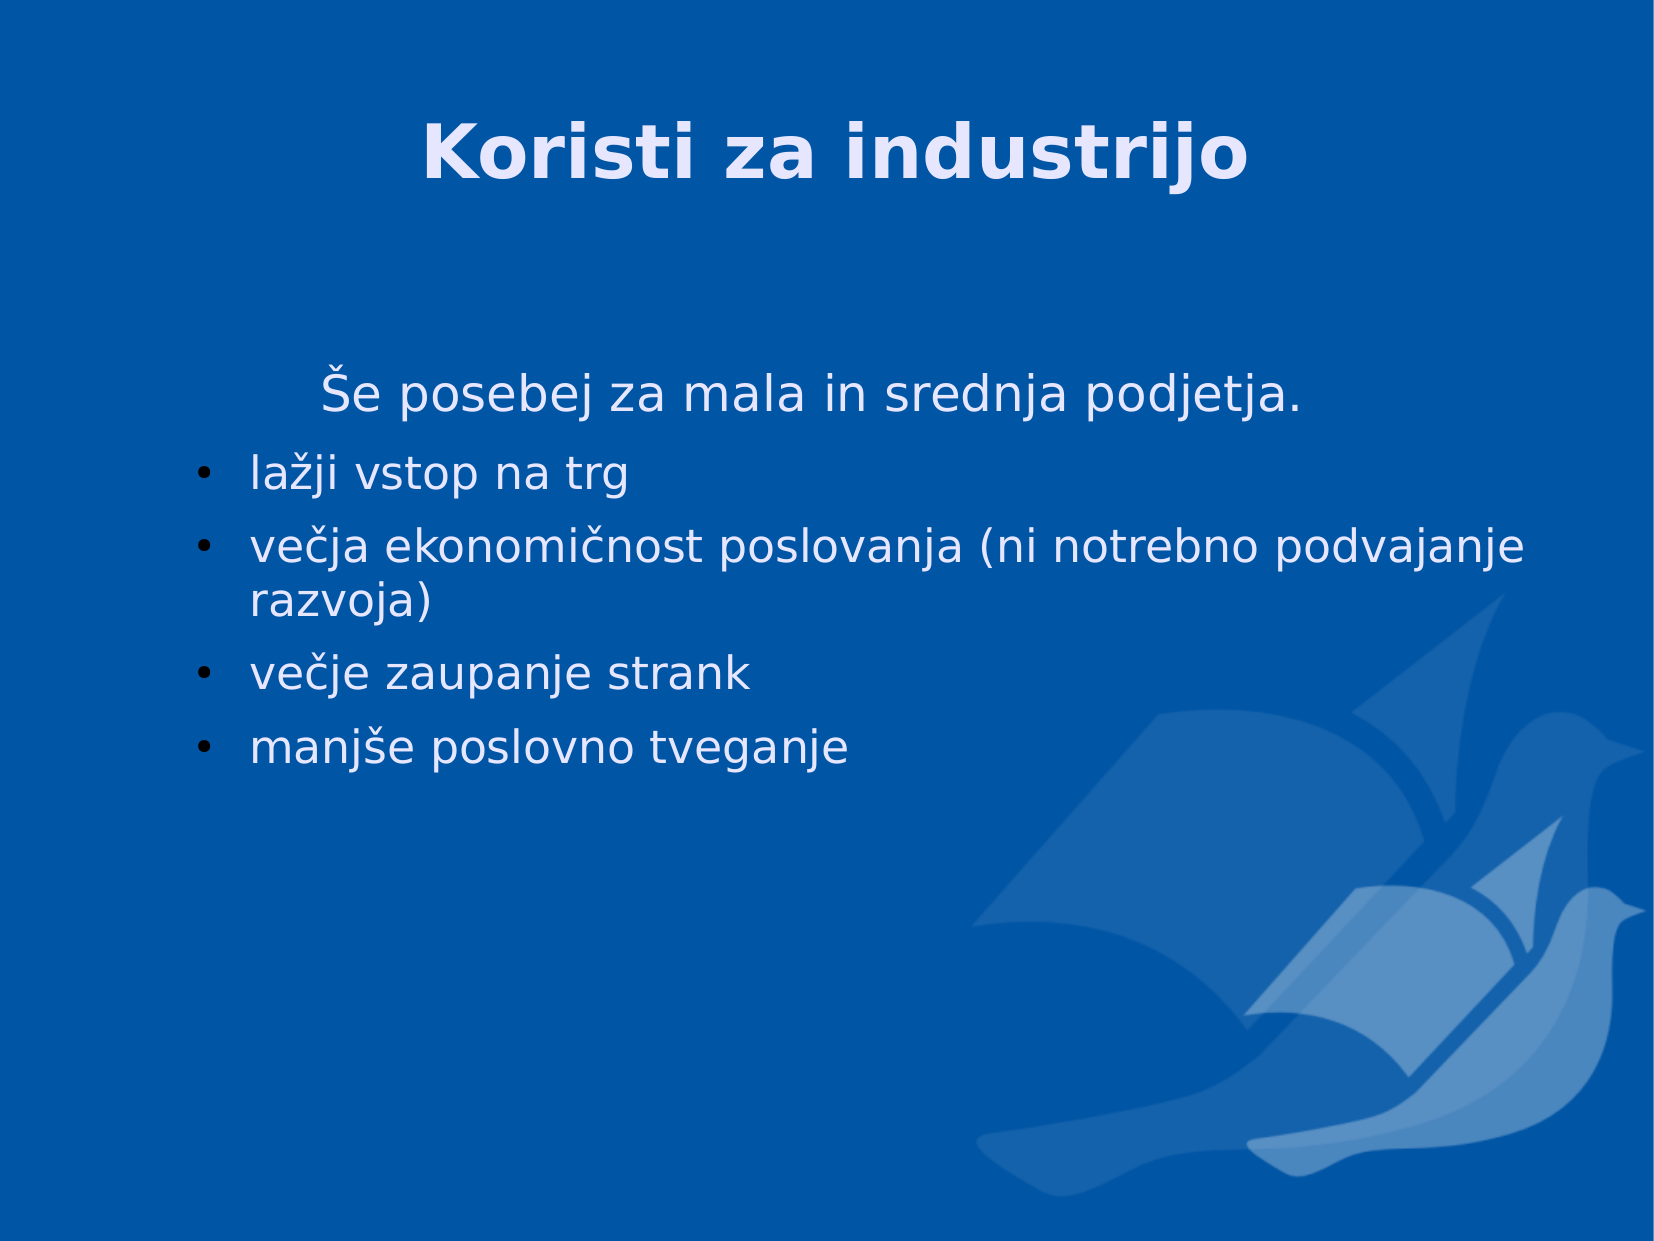

# Koristi za industrijo
Še posebej za mala in srednja podjetja.
lažji vstop na trg
večja ekonomičnost poslovanja (ni notrebno podvajanje razvoja)
večje zaupanje strank
manjše poslovno tveganje